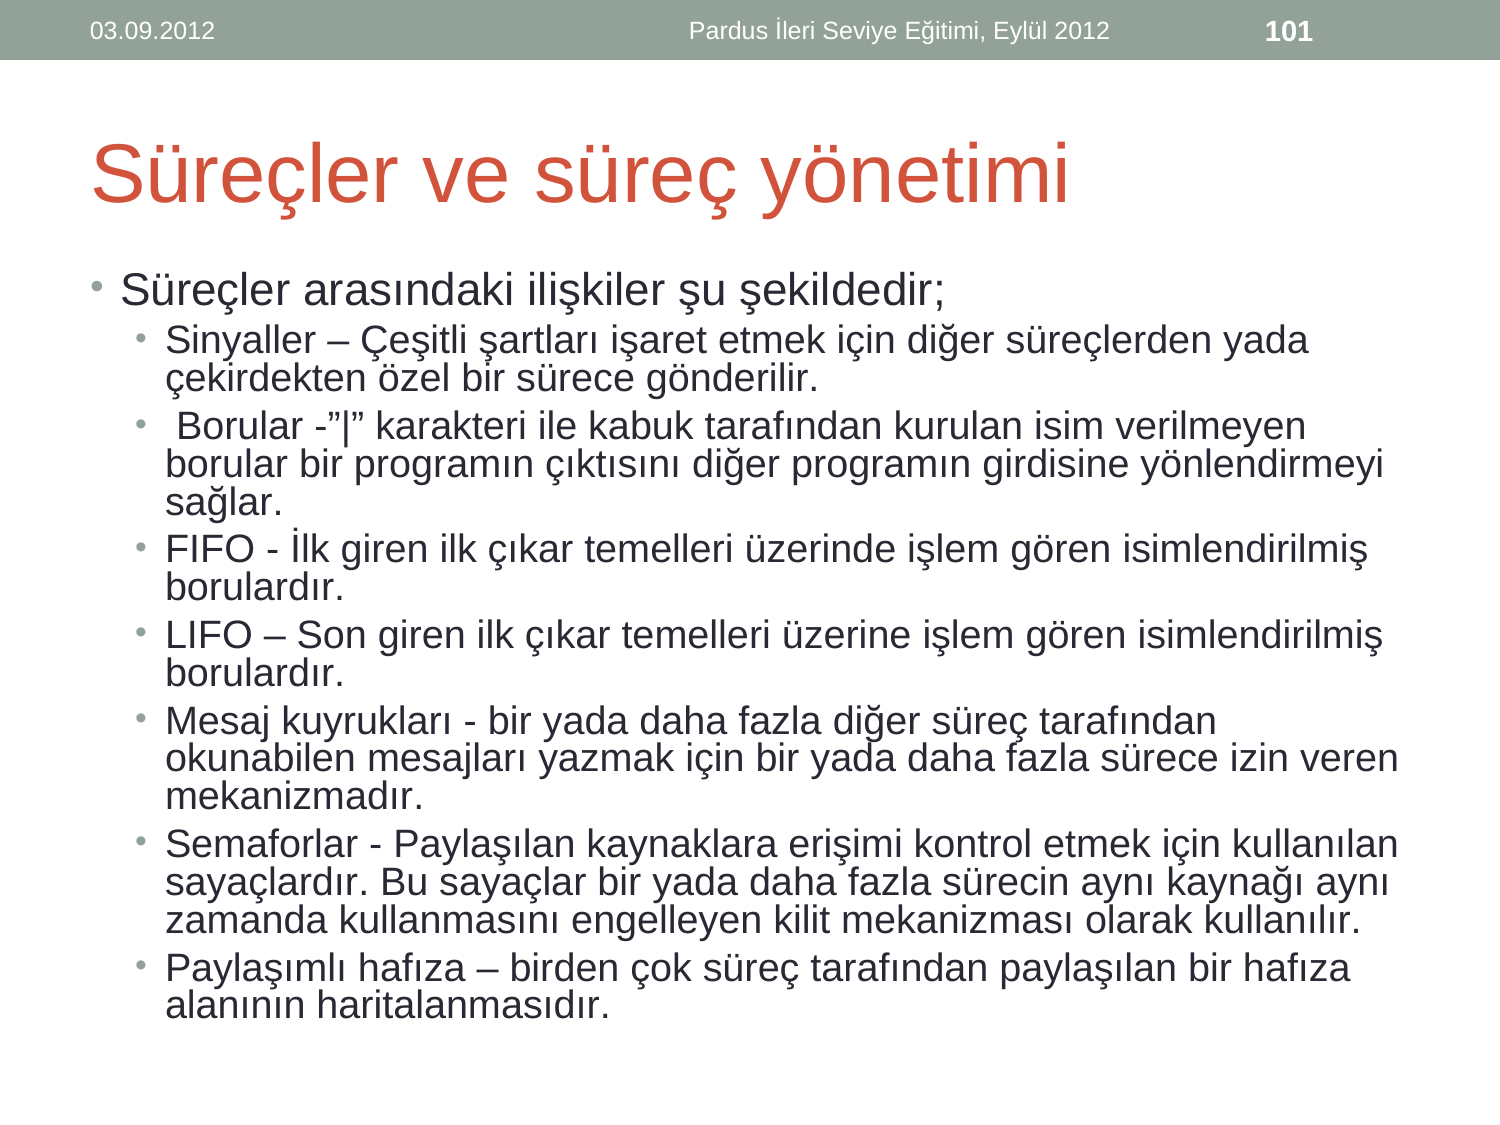

03.09.2012
Pardus İleri Seviye Eğitimi, Eylül 2012
# Süreçler ve süreç yönetimi
Süreçler arasındaki ilişkiler şu şekildedir;
Sinyaller – Çeşitli şartları işaret etmek için diğer süreçlerden yada çekirdekten özel bir sürece gönderilir.
 Borular -”|” karakteri ile kabuk tarafından kurulan isim verilmeyen borular bir programın çıktısını diğer programın girdisine yönlendirmeyi sağlar.
FIFO - İlk giren ilk çıkar temelleri üzerinde işlem gören isimlendirilmiş borulardır.
LIFO – Son giren ilk çıkar temelleri üzerine işlem gören isimlendirilmiş borulardır.
Mesaj kuyrukları - bir yada daha fazla diğer süreç tarafından okunabilen mesajları yazmak için bir yada daha fazla sürece izin veren mekanizmadır.
Semaforlar - Paylaşılan kaynaklara erişimi kontrol etmek için kullanılan sayaçlardır. Bu sayaçlar bir yada daha fazla sürecin aynı kaynağı aynı zamanda kullanmasını engelleyen kilit mekanizması olarak kullanılır.
Paylaşımlı hafıza – birden çok süreç tarafından paylaşılan bir hafıza alanının haritalanmasıdır.